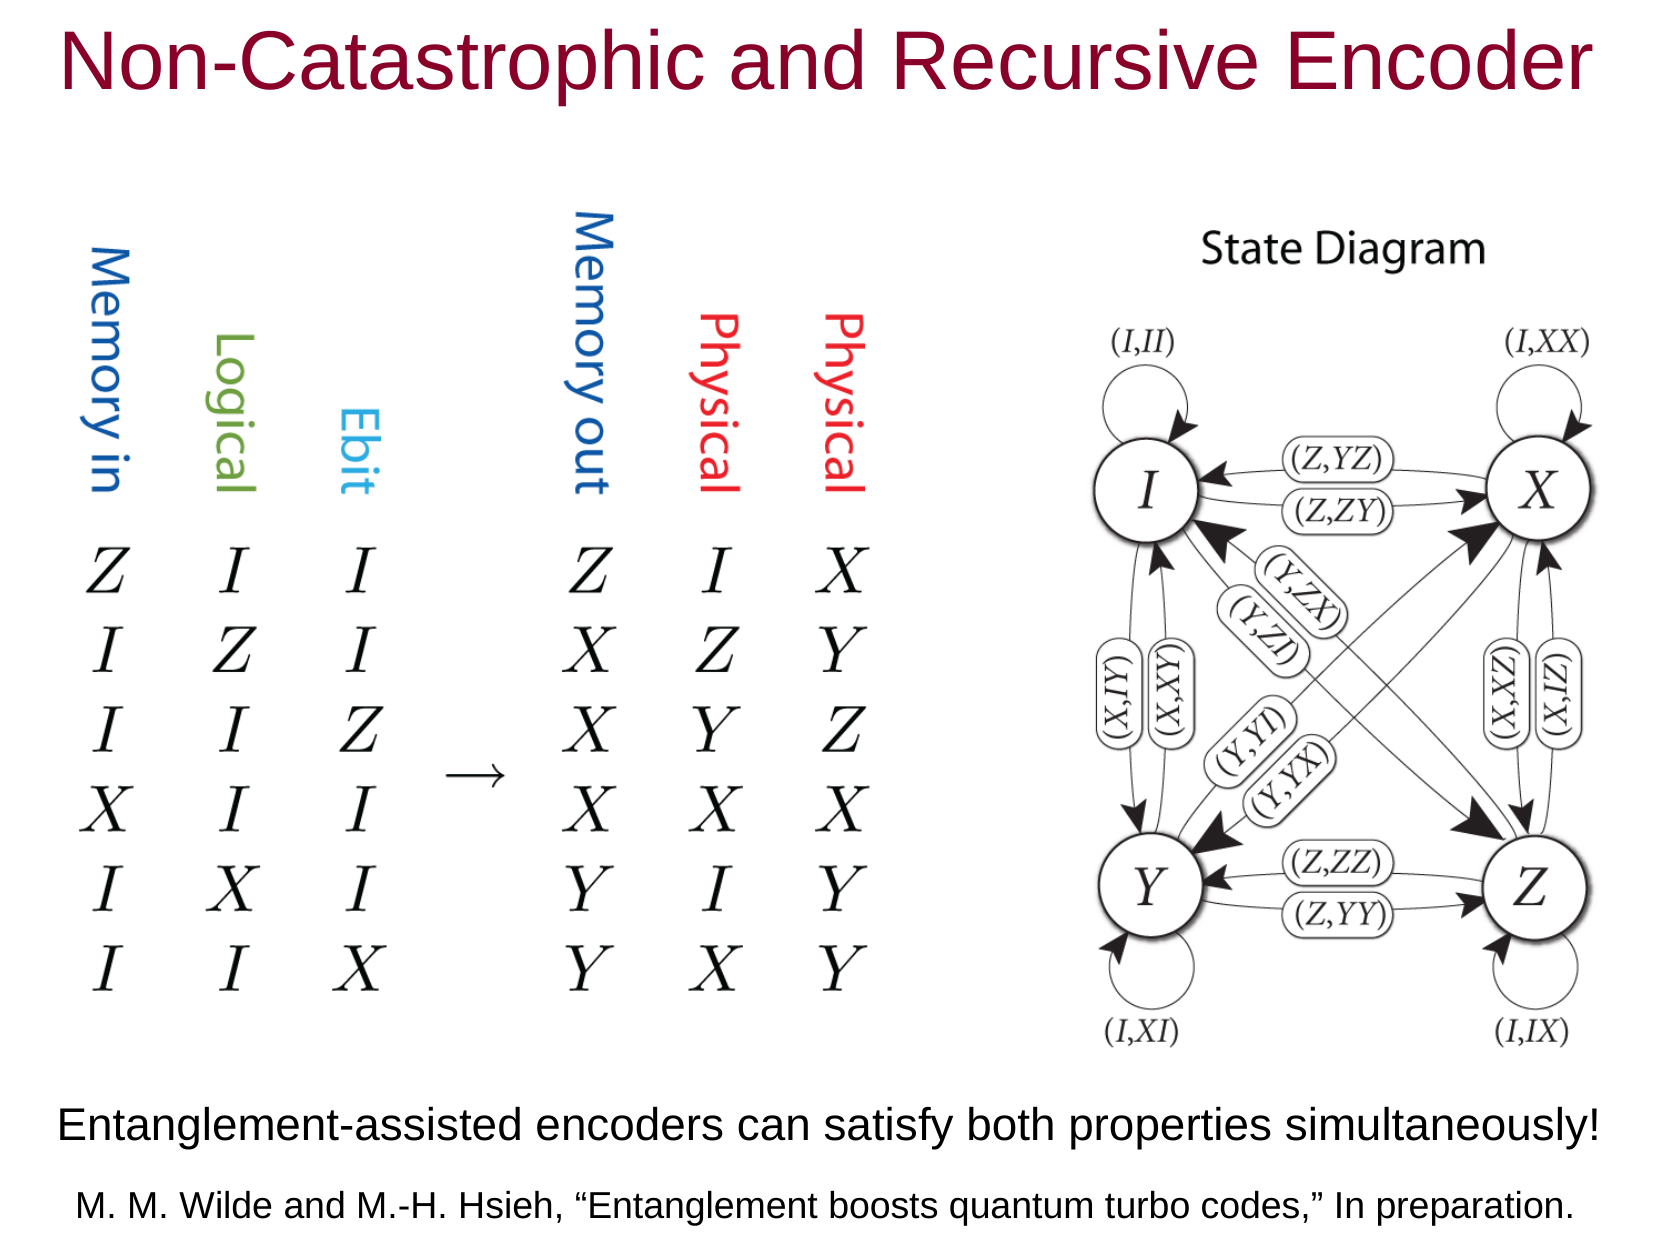

# Non-Catastrophic and Recursive Encoder
Entanglement-assisted encoders can satisfy both properties simultaneously!
M. M. Wilde and M.-H. Hsieh, “Entanglement boosts quantum turbo codes,” In preparation.